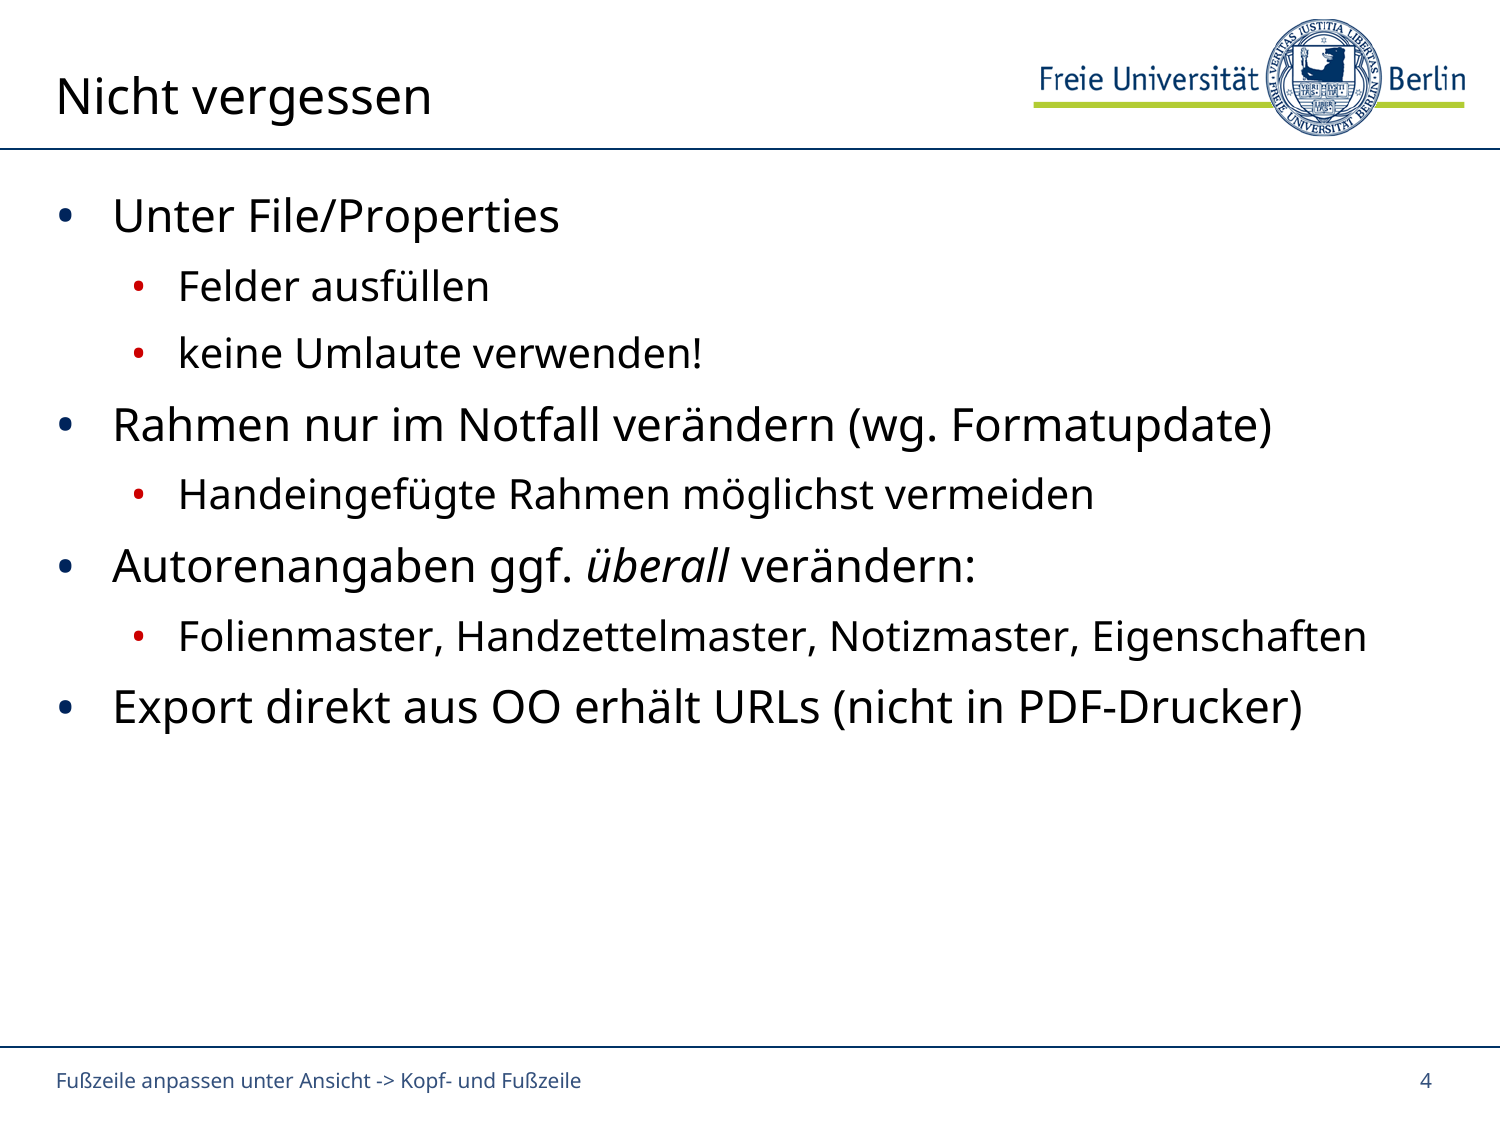

# Nicht vergessen
Unter File/Properties
Felder ausfüllen
keine Umlaute verwenden!
Rahmen nur im Notfall verändern (wg. Formatupdate)
Handeingefügte Rahmen möglichst vermeiden
Autorenangaben ggf. überall verändern:
Folienmaster, Handzettelmaster, Notizmaster, Eigenschaften
Export direkt aus OO erhält URLs (nicht in PDF-Drucker)
Fußzeile anpassen unter Ansicht -> Kopf- und Fußzeile
4